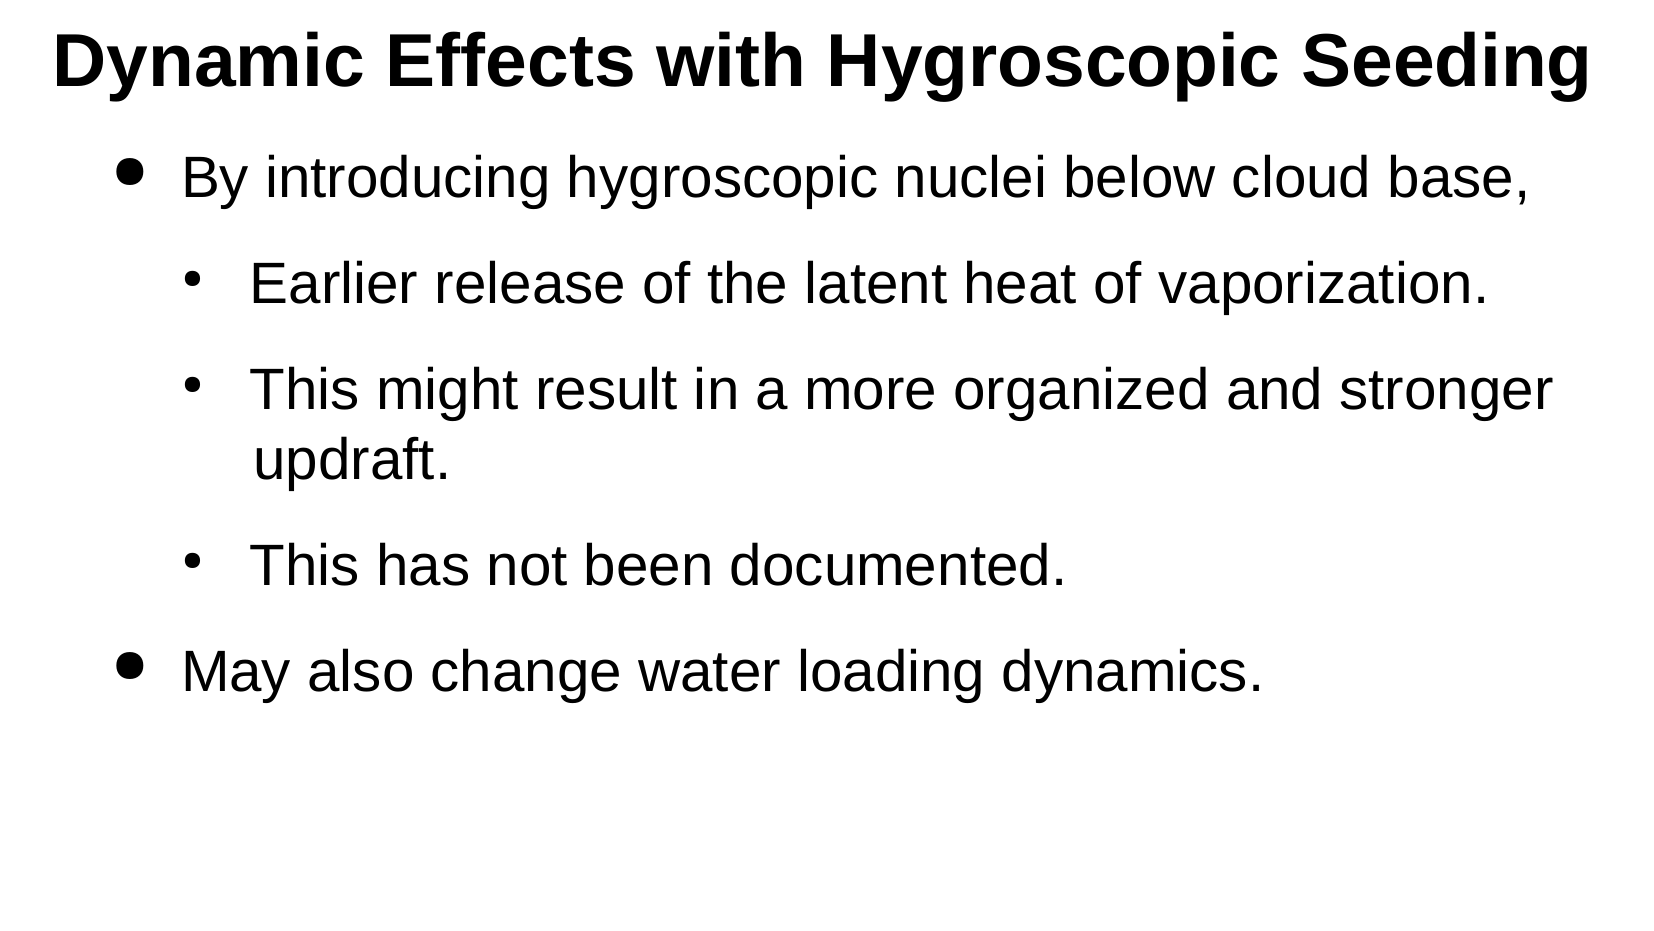

# Dynamic Effects with Hygroscopic Seeding
 By introducing hygroscopic nuclei below cloud base,
 Earlier release of the latent heat of vaporization.
 This might result in a more organized and stronger updraft.
 This has not been documented.
 May also change water loading dynamics.